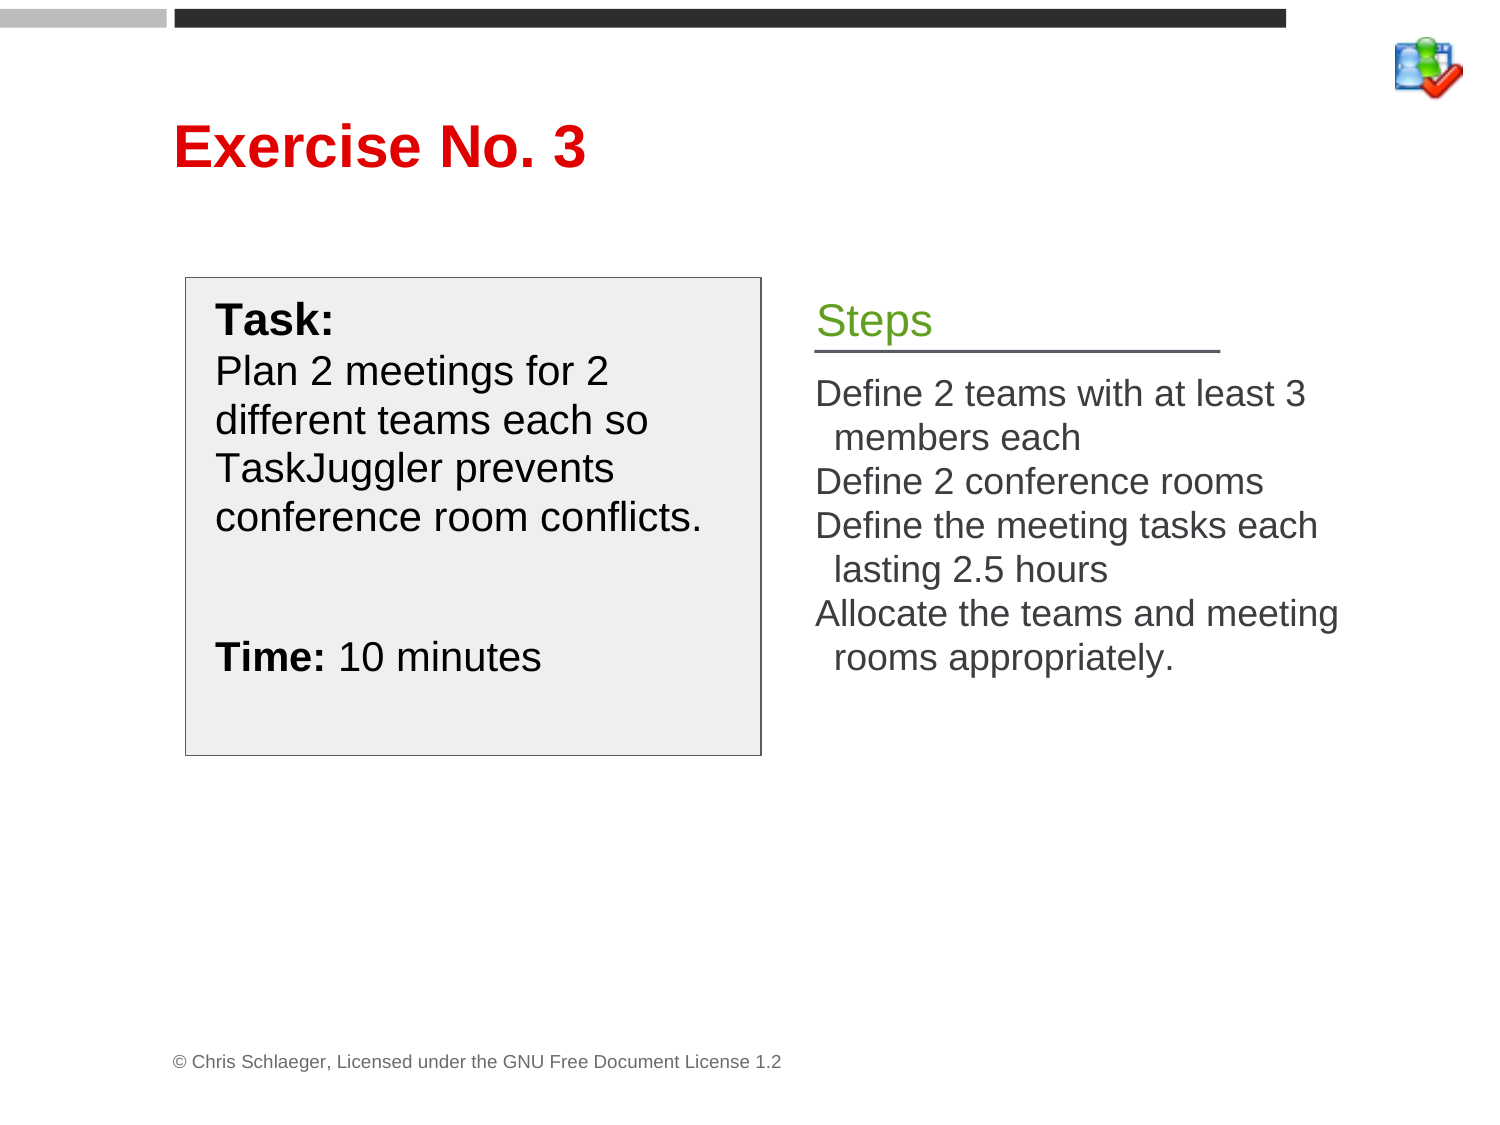

# Exercise No. 3
Task:
Plan 2 meetings for 2 different teams each so TaskJuggler prevents conference room conflicts.
Time: 10 minutes
Steps
Define 2 teams with at least 3 members each
Define 2 conference rooms
Define the meeting tasks each lasting 2.5 hours
Allocate the teams and meeting rooms appropriately.